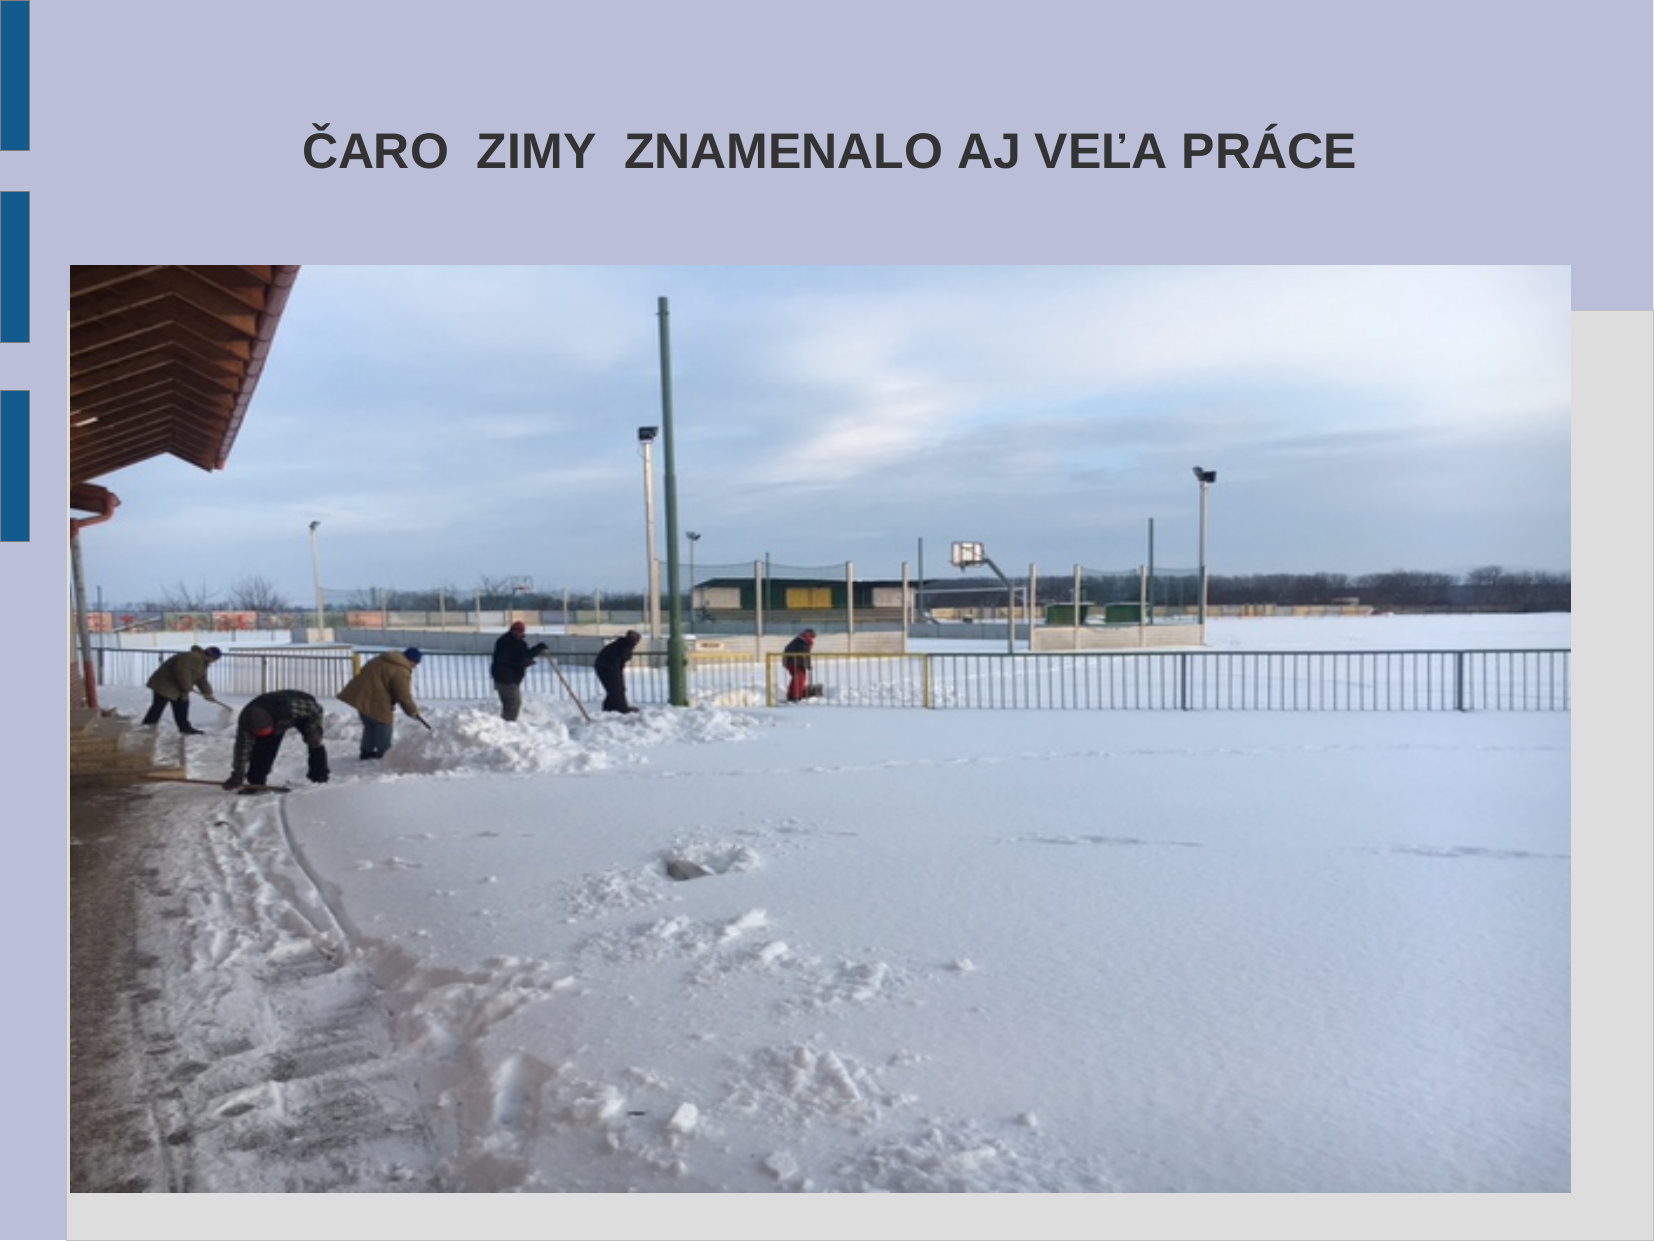

# ČARO ZIMY ZNAMENALO AJ VEĽA PRÁCE